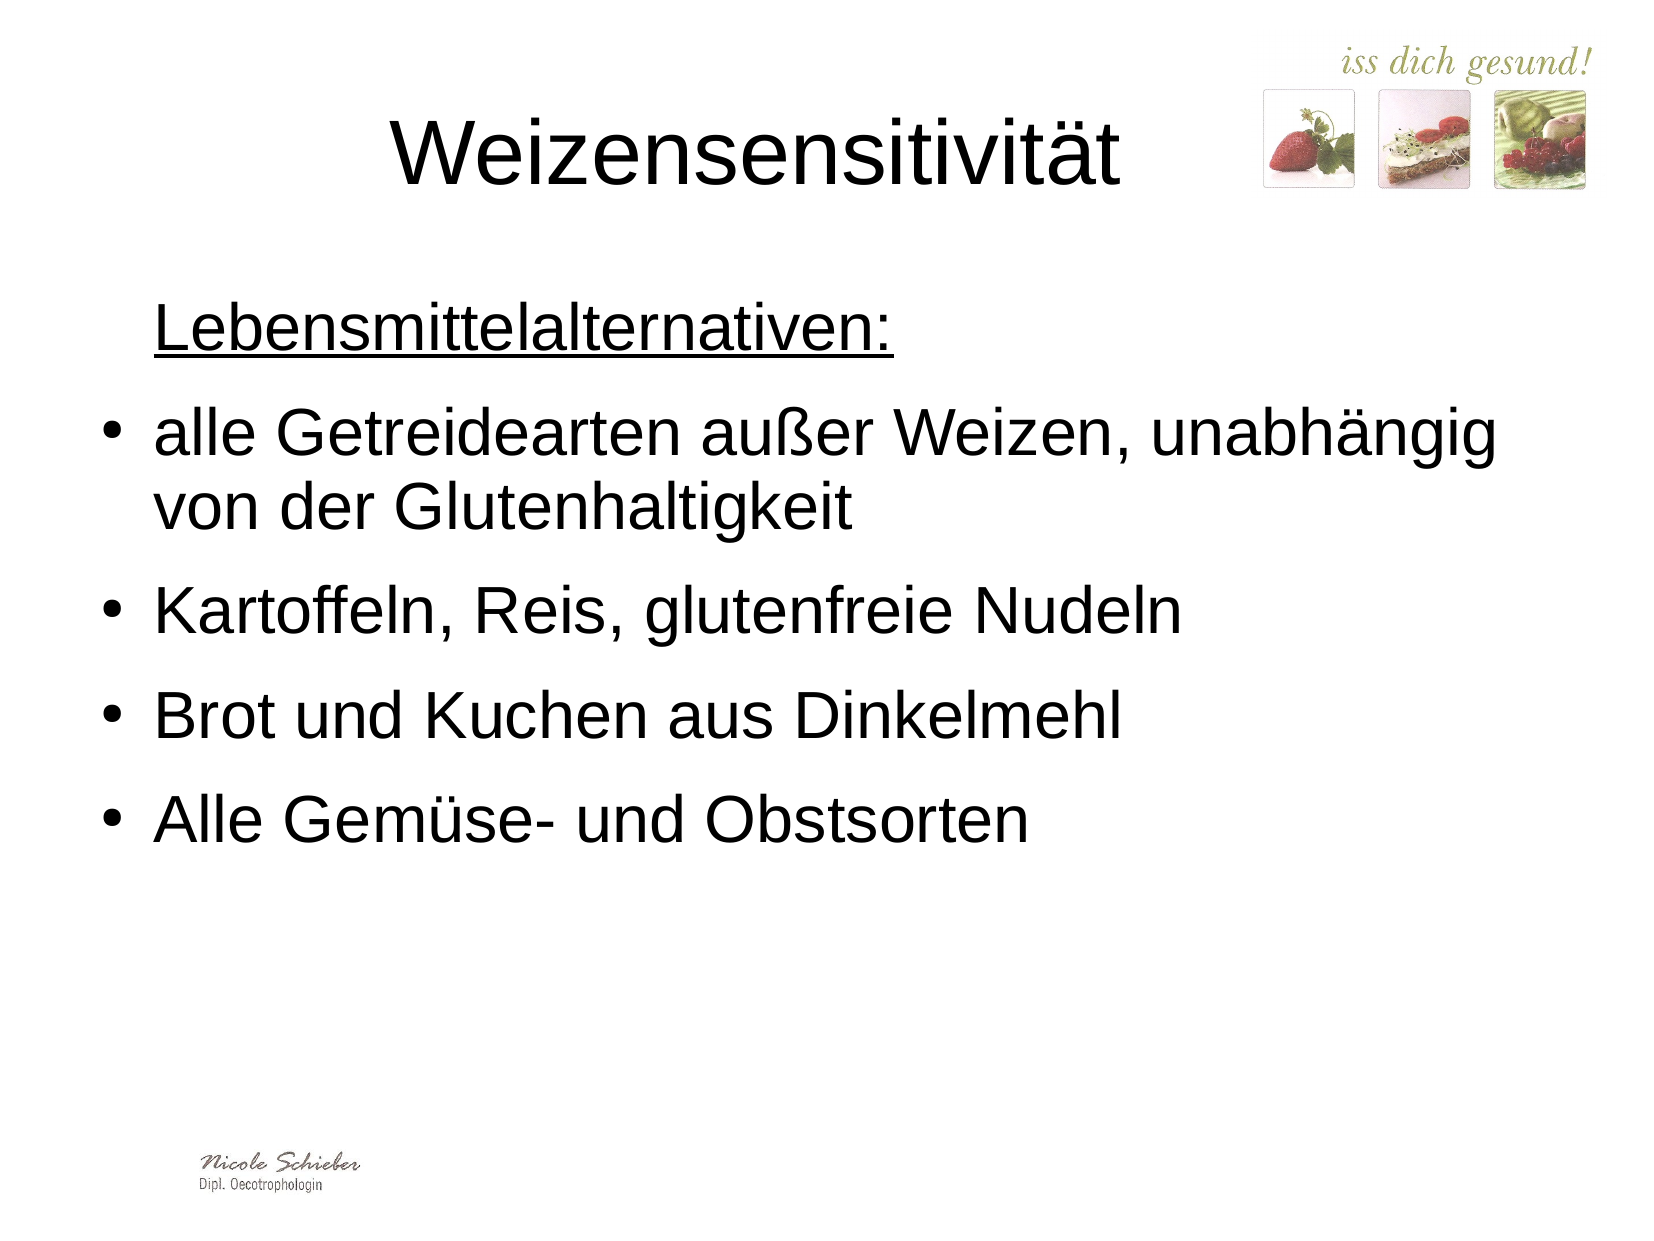

# Weizensensitivität
Lebensmittelalternativen:
alle Getreidearten außer Weizen, unabhängig von der Glutenhaltigkeit
Kartoffeln, Reis, glutenfreie Nudeln
Brot und Kuchen aus Dinkelmehl
Alle Gemüse- und Obstsorten